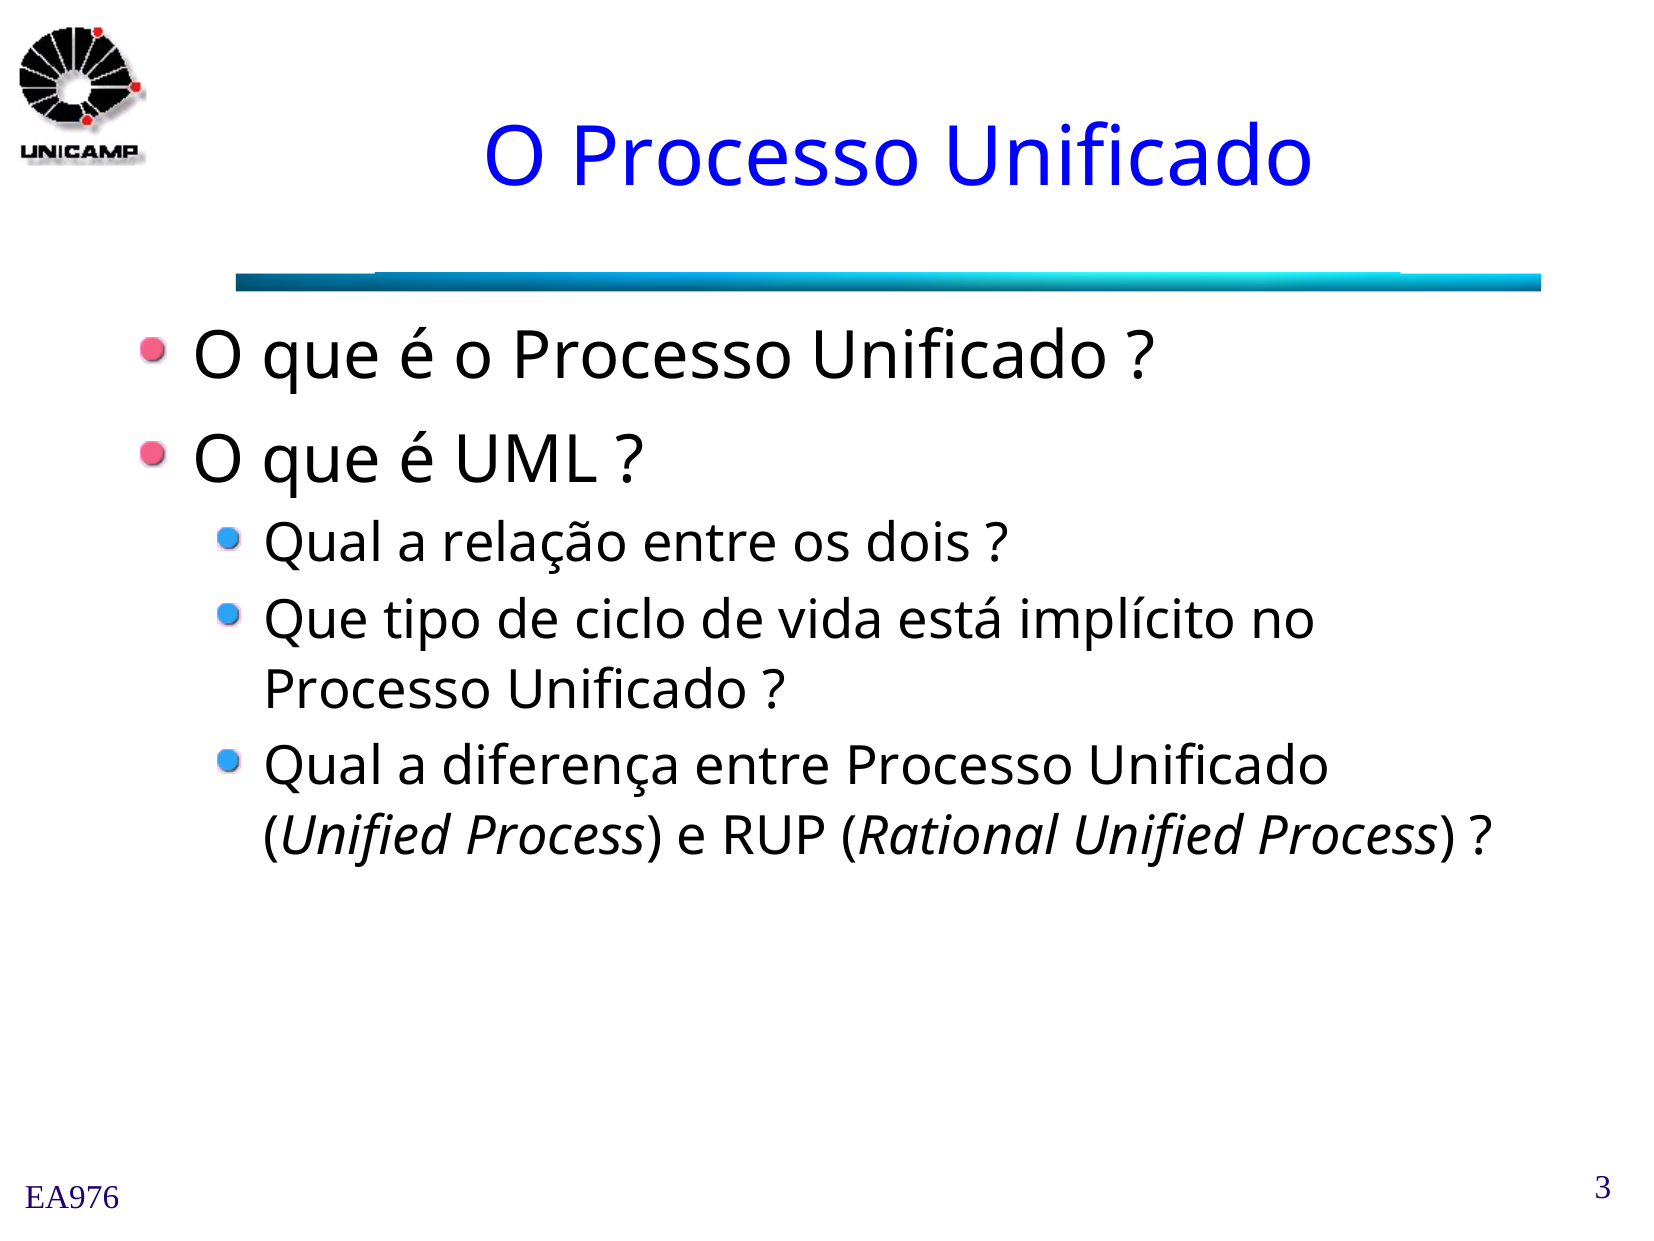

# O Processo Unificado
O que é o Processo Unificado ?
O que é UML ?
Qual a relação entre os dois ?
Que tipo de ciclo de vida está implícito no Processo Unificado ?
Qual a diferença entre Processo Unificado (Unified Process) e RUP (Rational Unified Process) ?
3